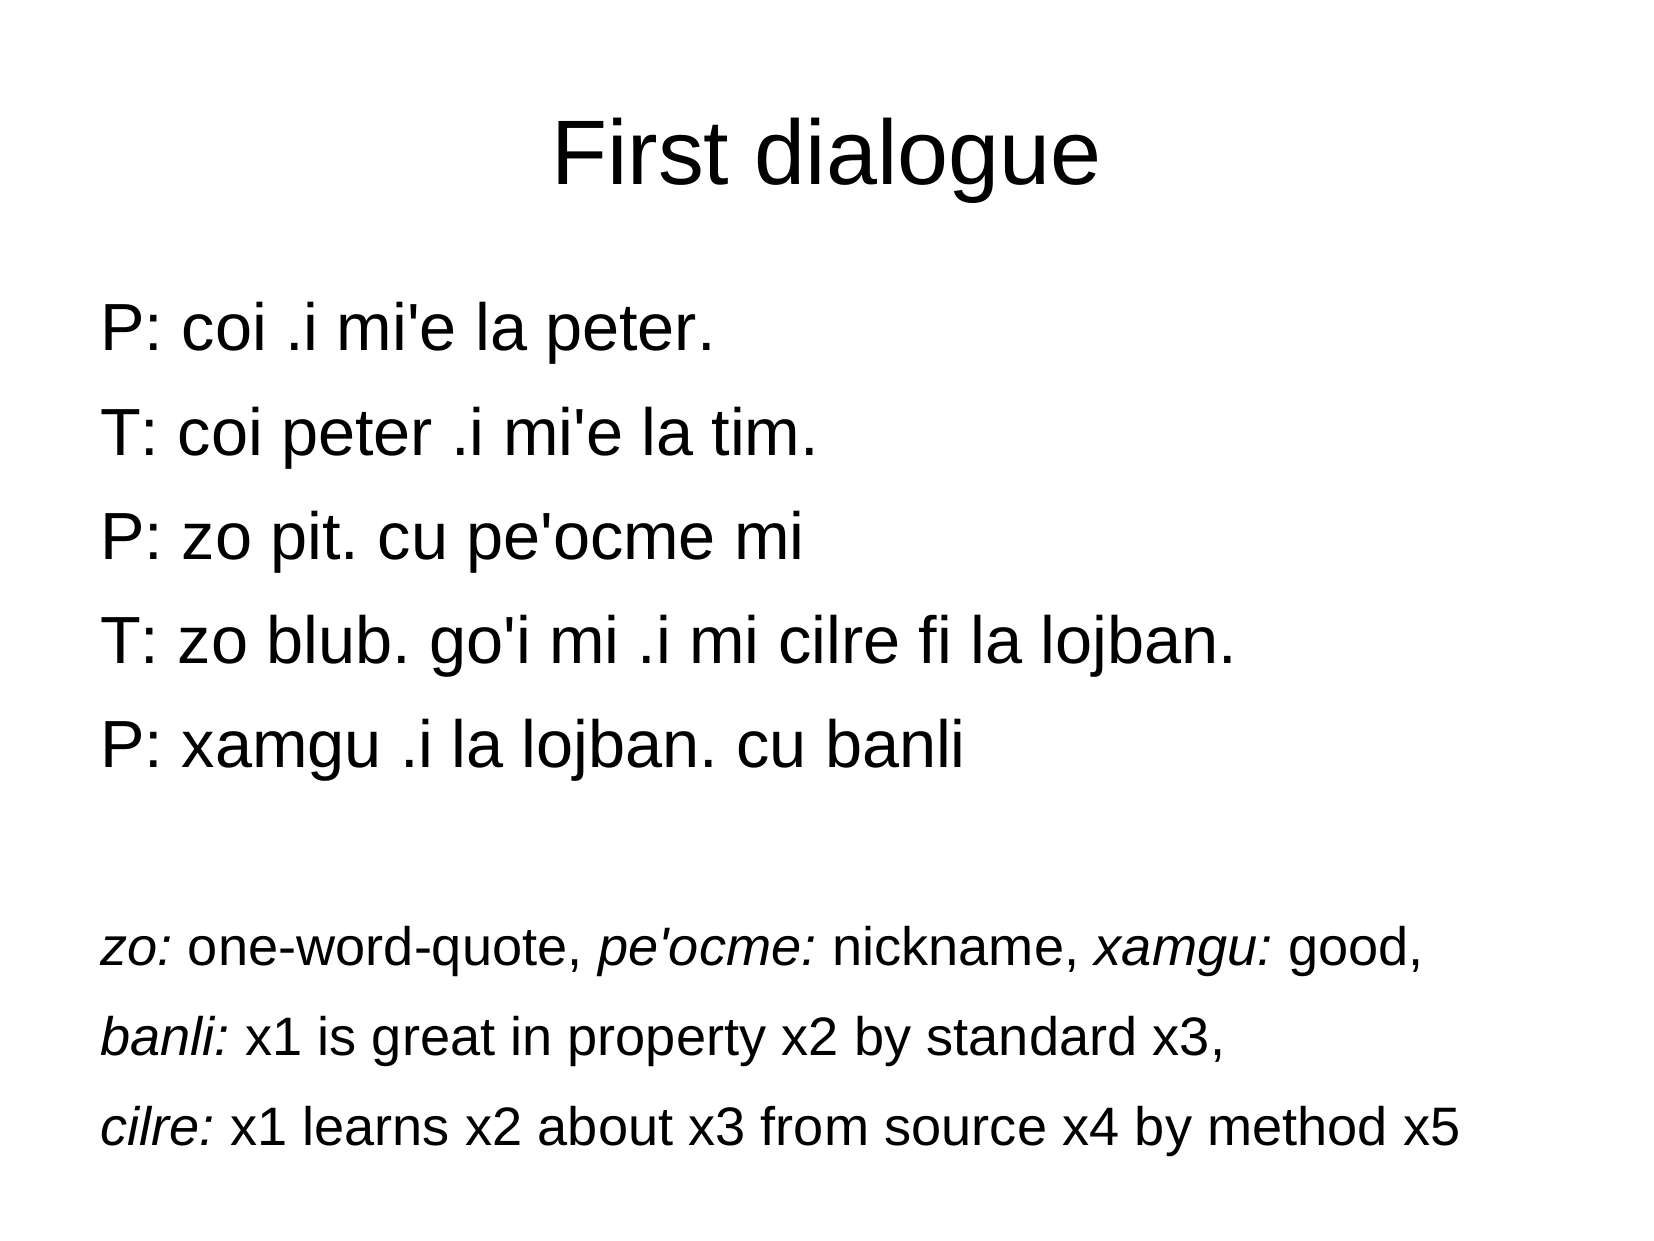

# First dialogue
P: coi .i mi'e la peter.
T: coi peter .i mi'e la tim.
P: zo pit. cu pe'ocme mi
T: zo blub. go'i mi .i mi cilre fi la lojban.
P: xamgu .i la lojban. cu banli
zo: one-word-quote, pe'ocme: nickname, xamgu: good,
banli: x1 is great in property x2 by standard x3,
cilre: x1 learns x2 about x3 from source x4 by method x5